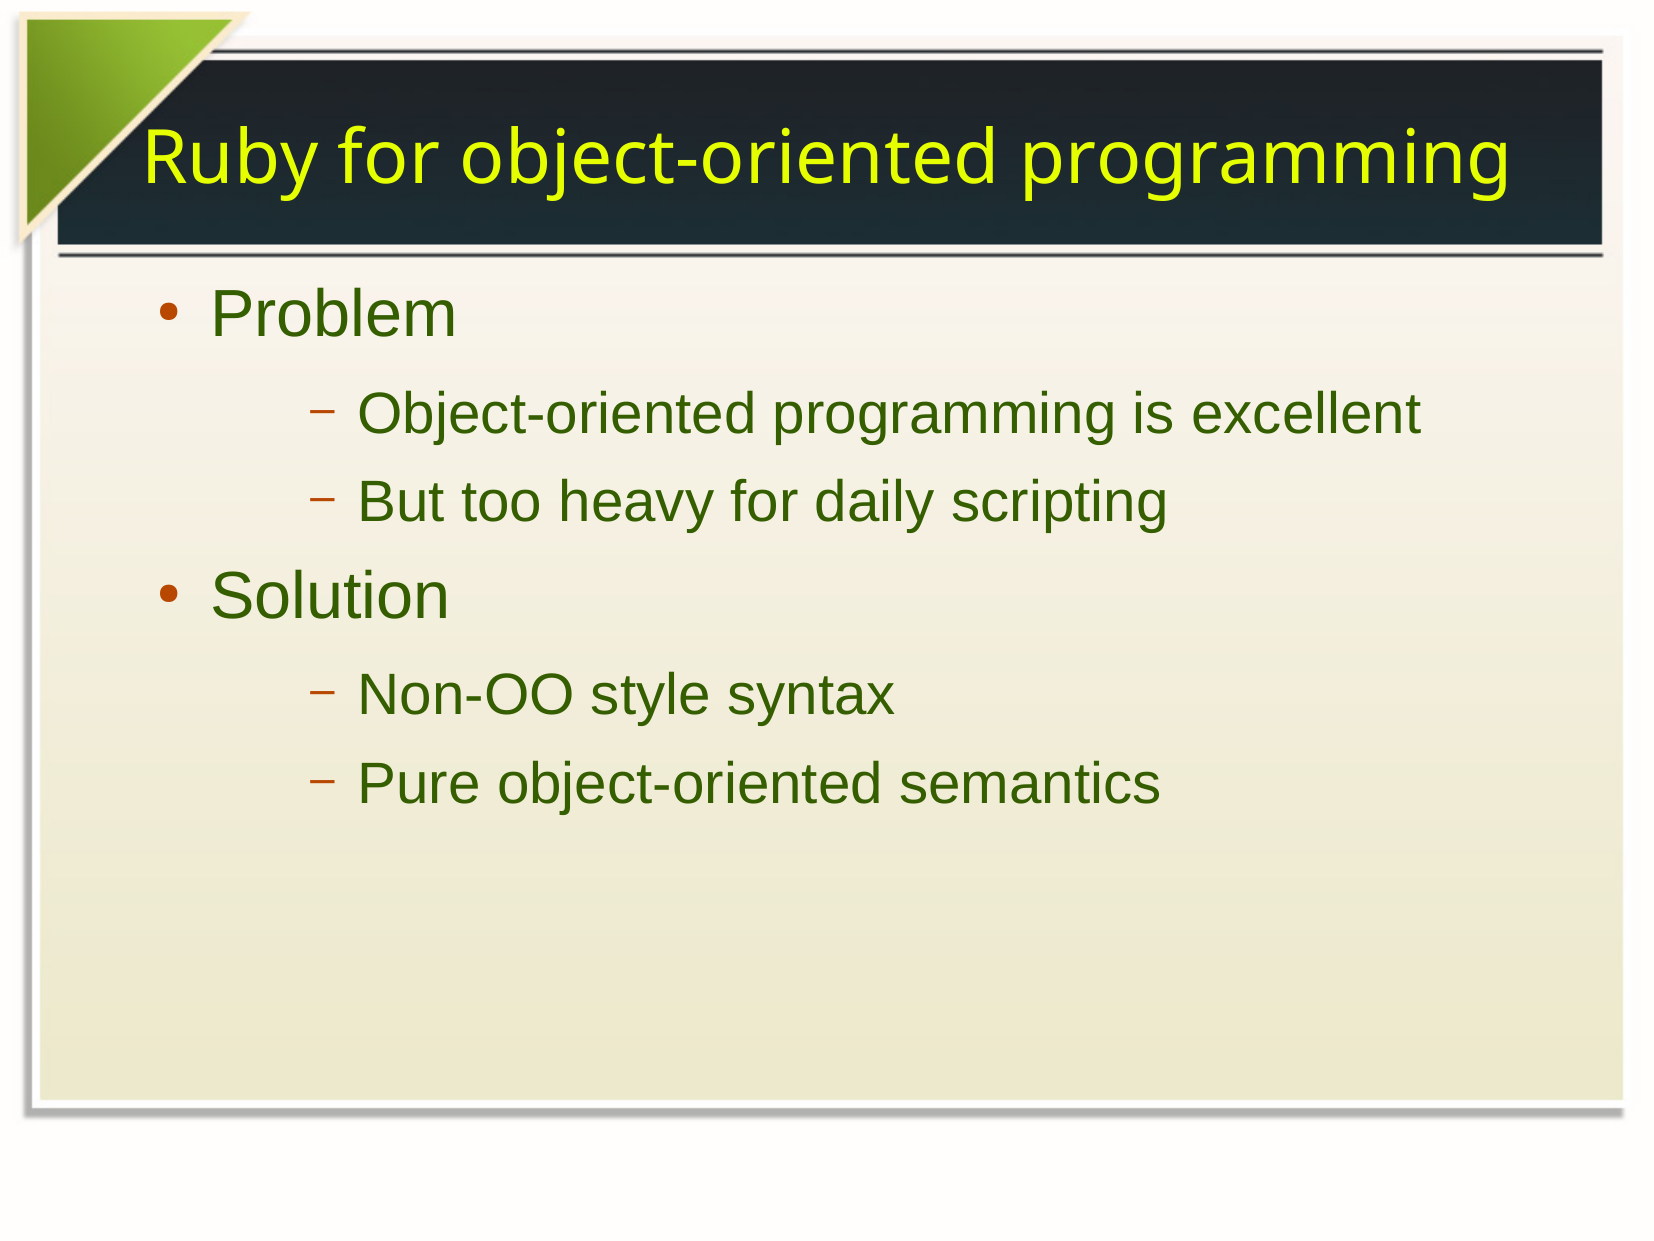

# Ruby for object-oriented programming
Problem
Object-oriented programming is excellent
But too heavy for daily scripting
Solution
Non-OO style syntax
Pure object-oriented semantics